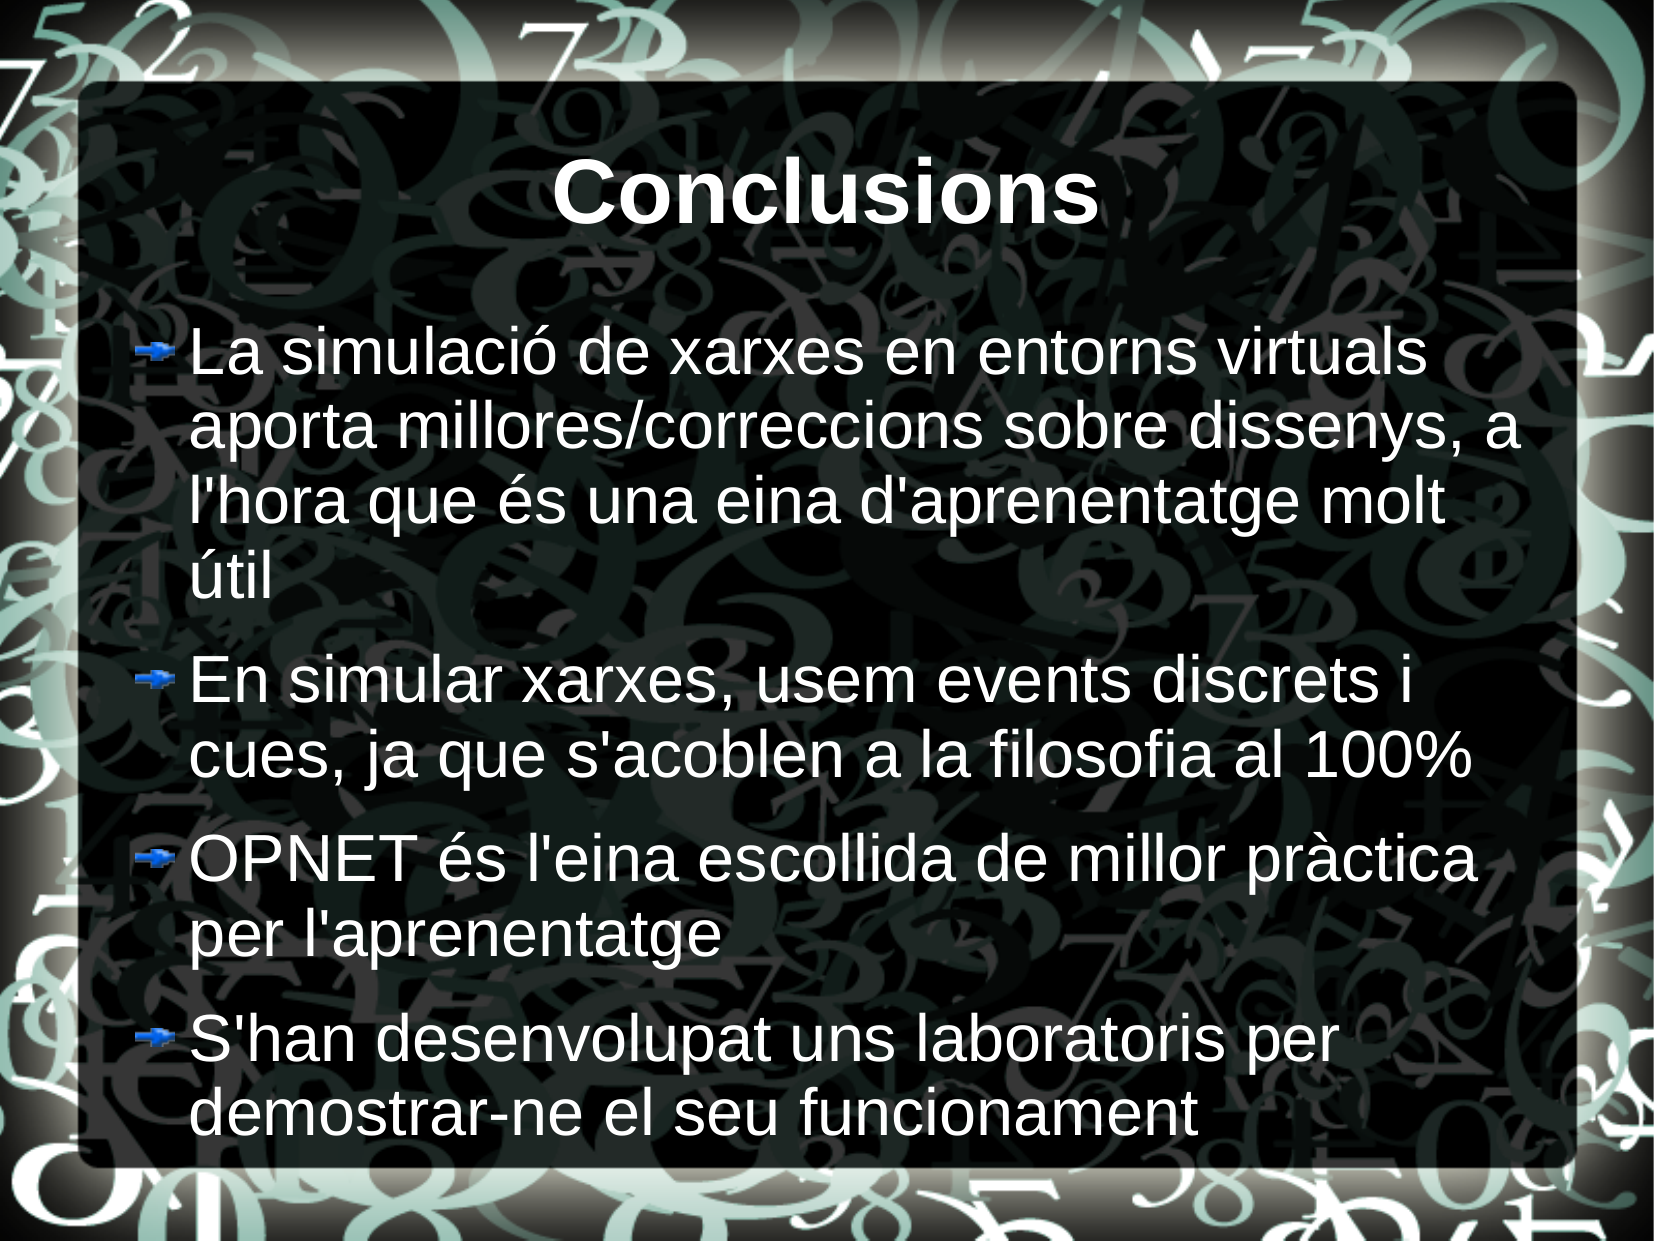

# Conclusions
La simulació de xarxes en entorns virtuals aporta millores/correccions sobre dissenys, a l'hora que és una eina d'aprenentatge molt útil
En simular xarxes, usem events discrets i cues, ja que s'acoblen a la filosofia al 100%
OPNET és l'eina escollida de millor pràctica per l'aprenentatge
S'han desenvolupat uns laboratoris per demostrar-ne el seu funcionament